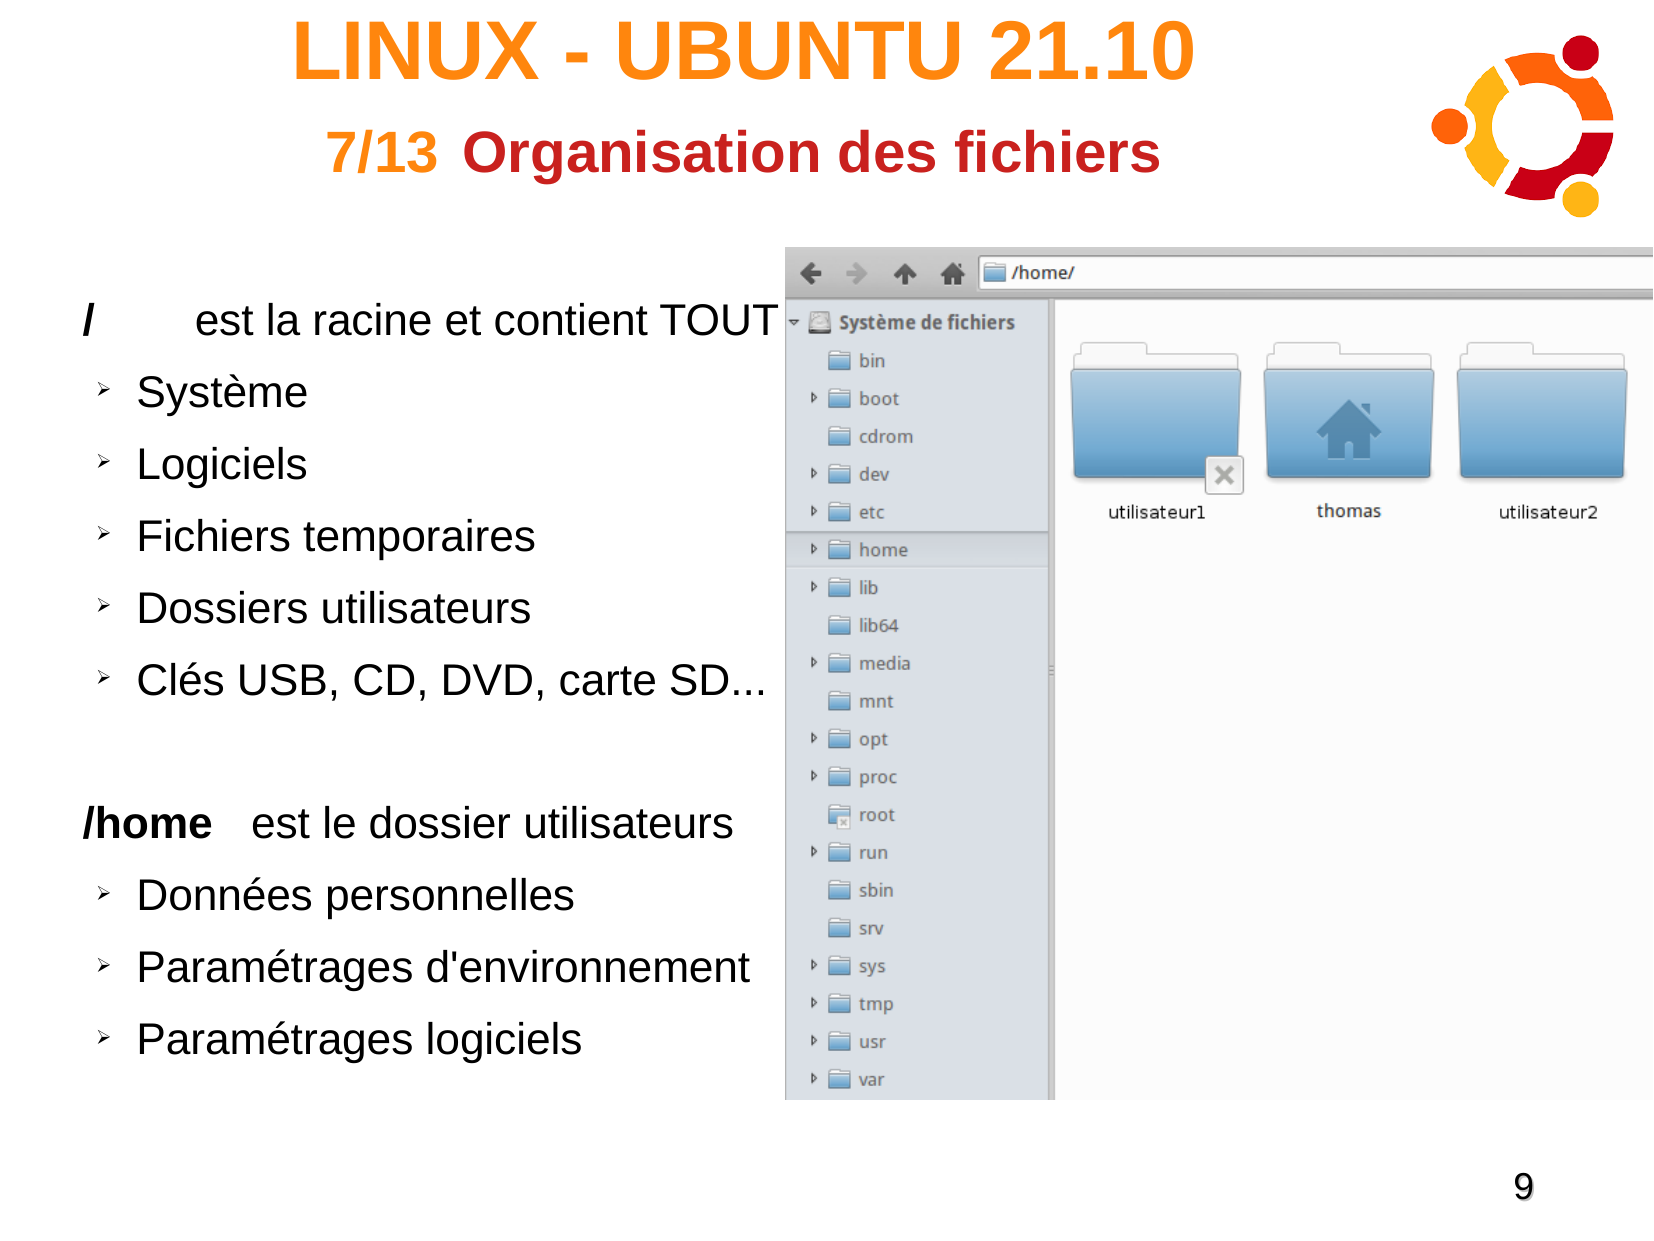

LINUX - UBUNTU 21.10
7/13 Organisation des fichiers
# /	 	est la racine et contient TOUT
Système
Logiciels
Fichiers temporaires
Dossiers utilisateurs
Clés USB, CD, DVD, carte SD...
/home	est le dossier utilisateurs
Données personnelles
Paramétrages d'environnement
Paramétrages logiciels